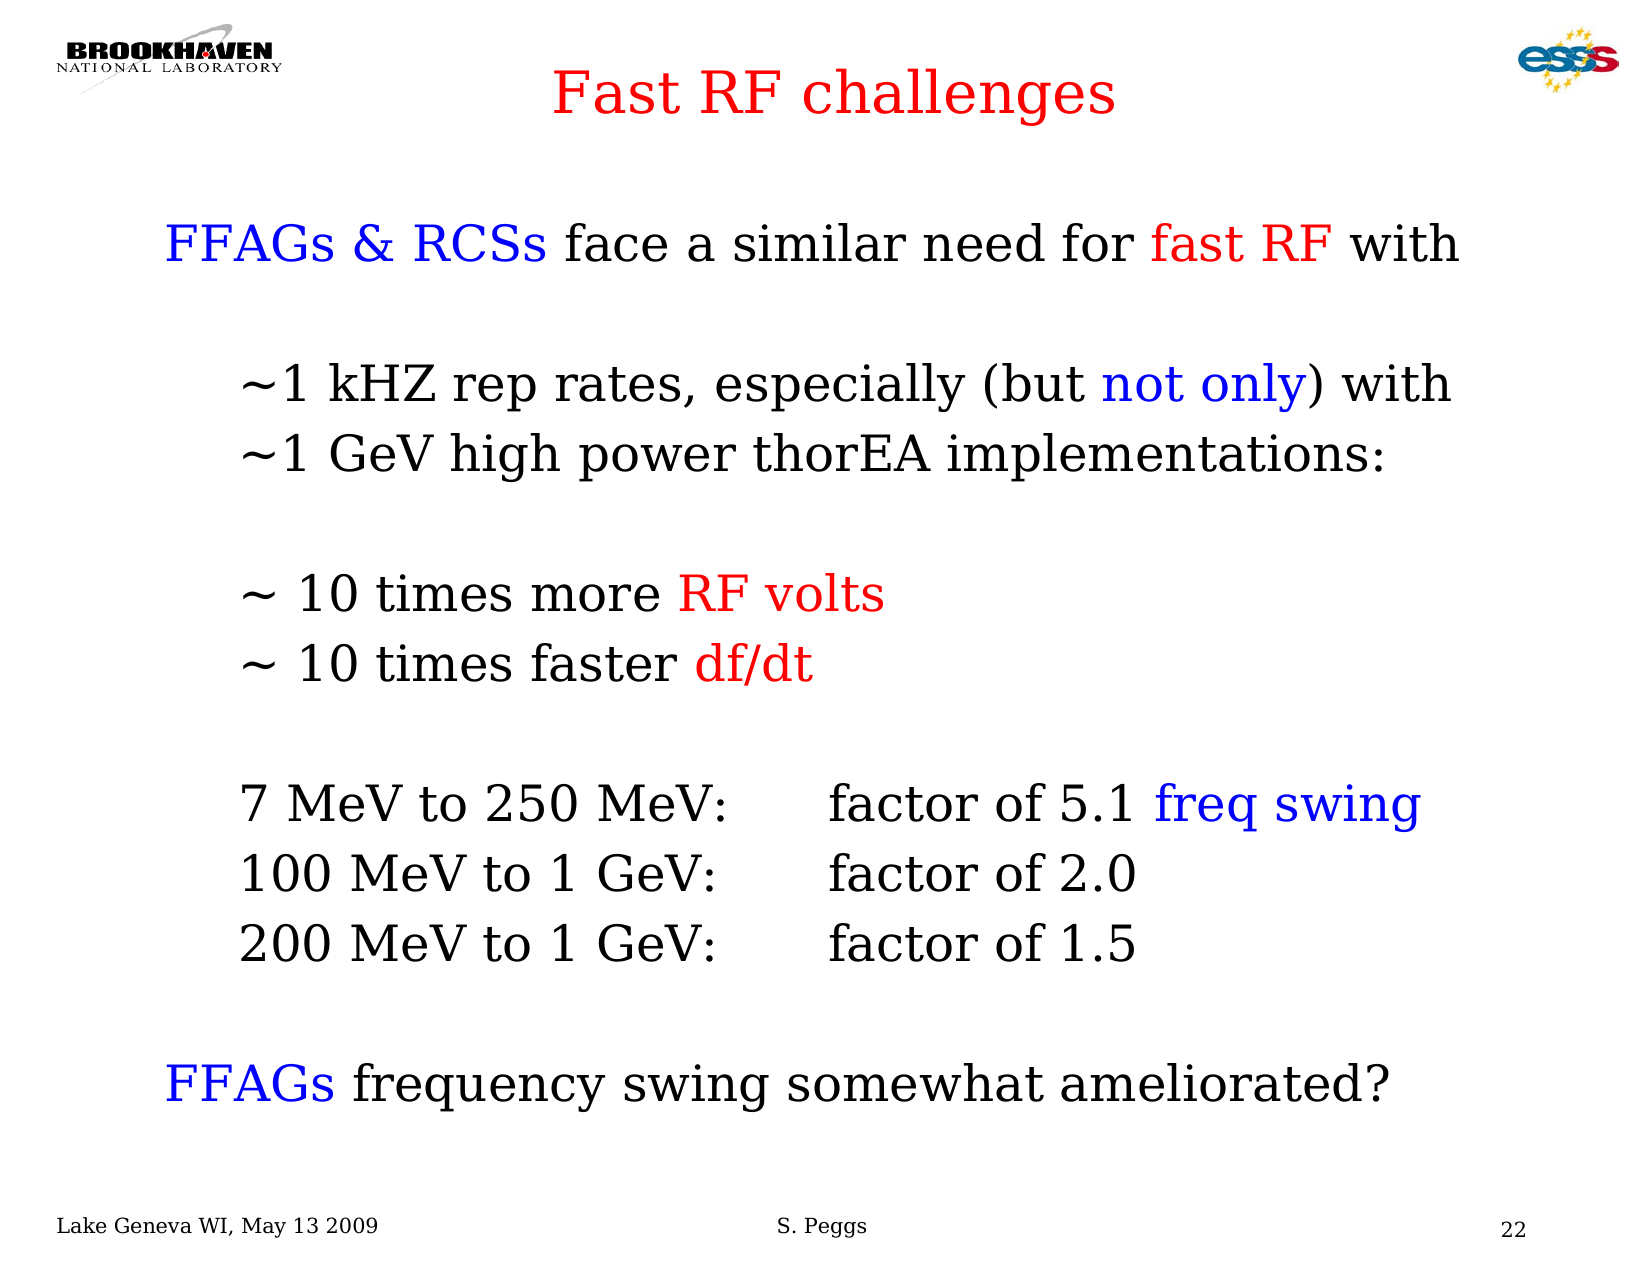

Fast RF challenges
FFAGs & RCSs face a similar need for fast RF with
	~1 kHZ rep rates, especially (but not only) with
	~1 GeV high power thorEA implementations:
	~ 10 times more RF volts
	~ 10 times faster df/dt
	7 MeV to 250 MeV:		factor of 5.1 freq swing
	100 MeV to 1 GeV:		factor of 2.0
	200 MeV to 1 GeV:		factor of 1.5
FFAGs frequency swing somewhat ameliorated?